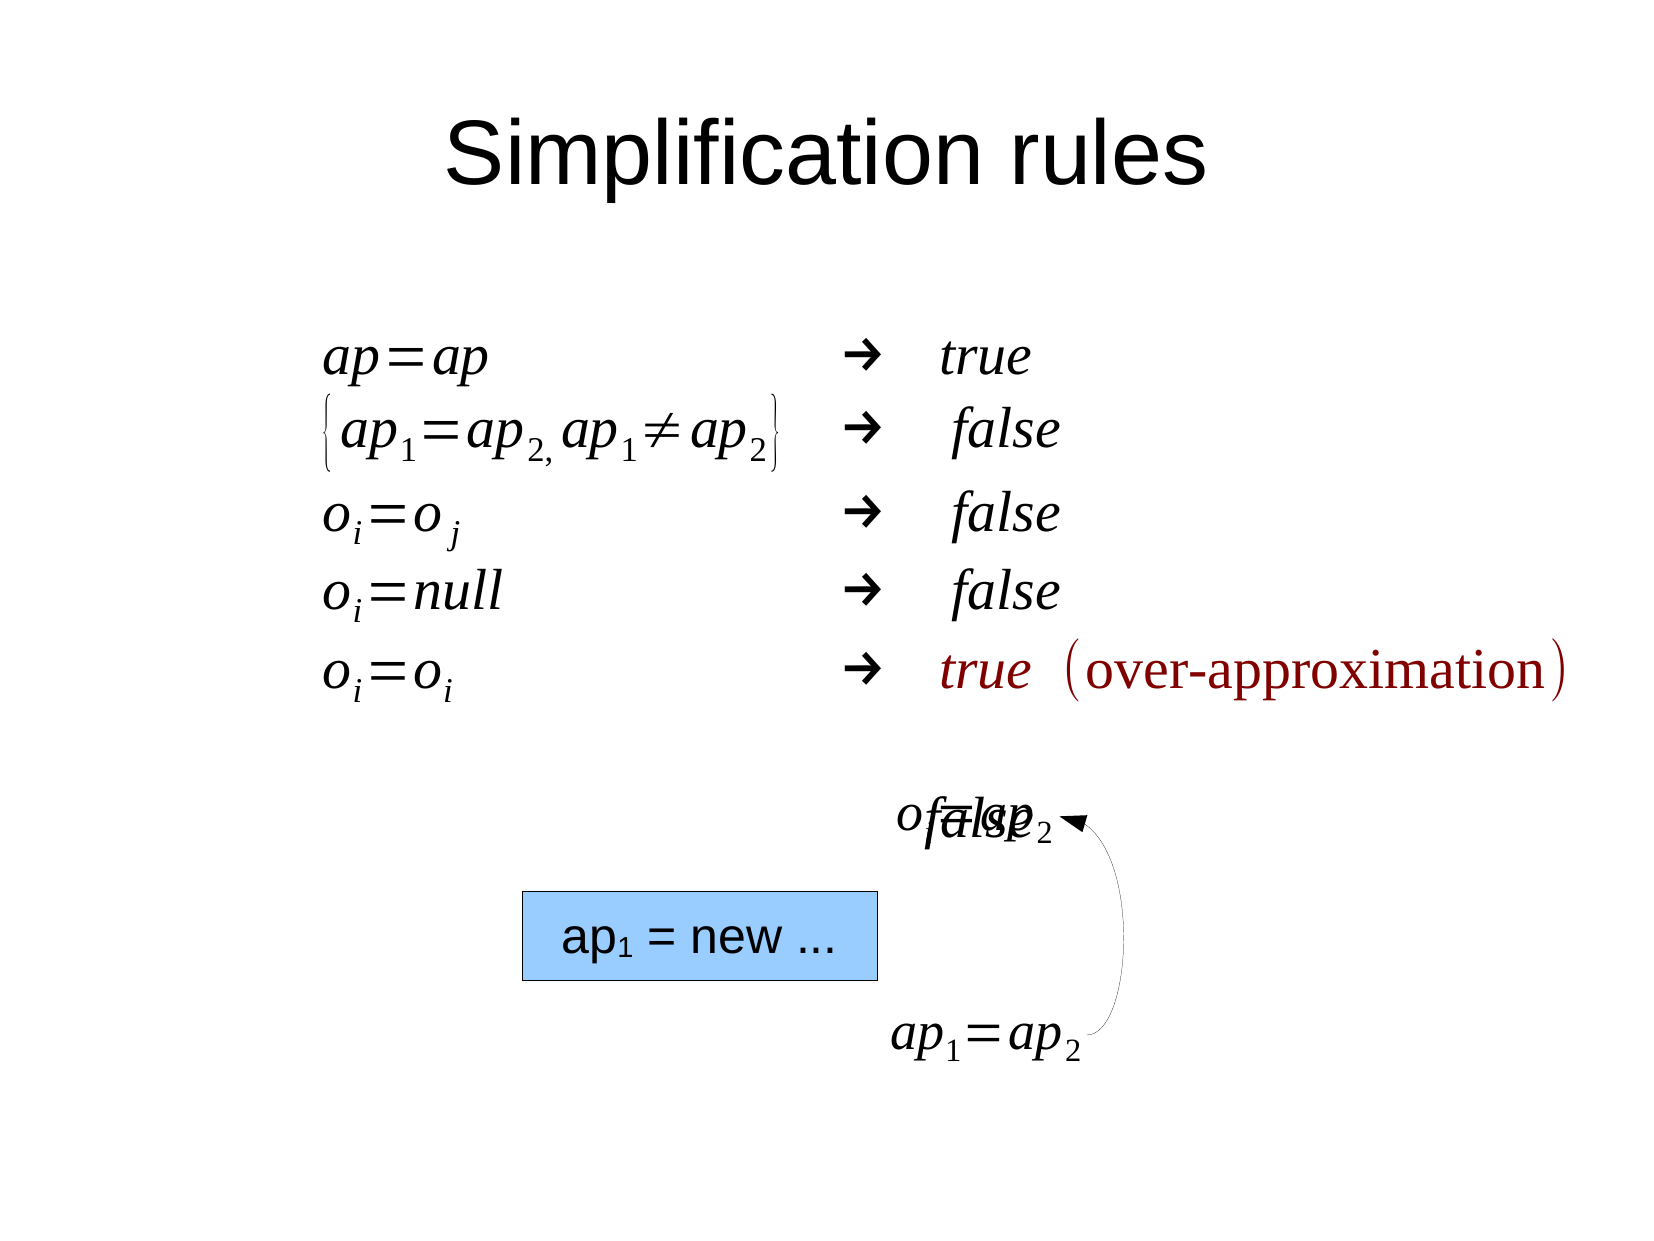

# Simplification rules
ap1 = new ...